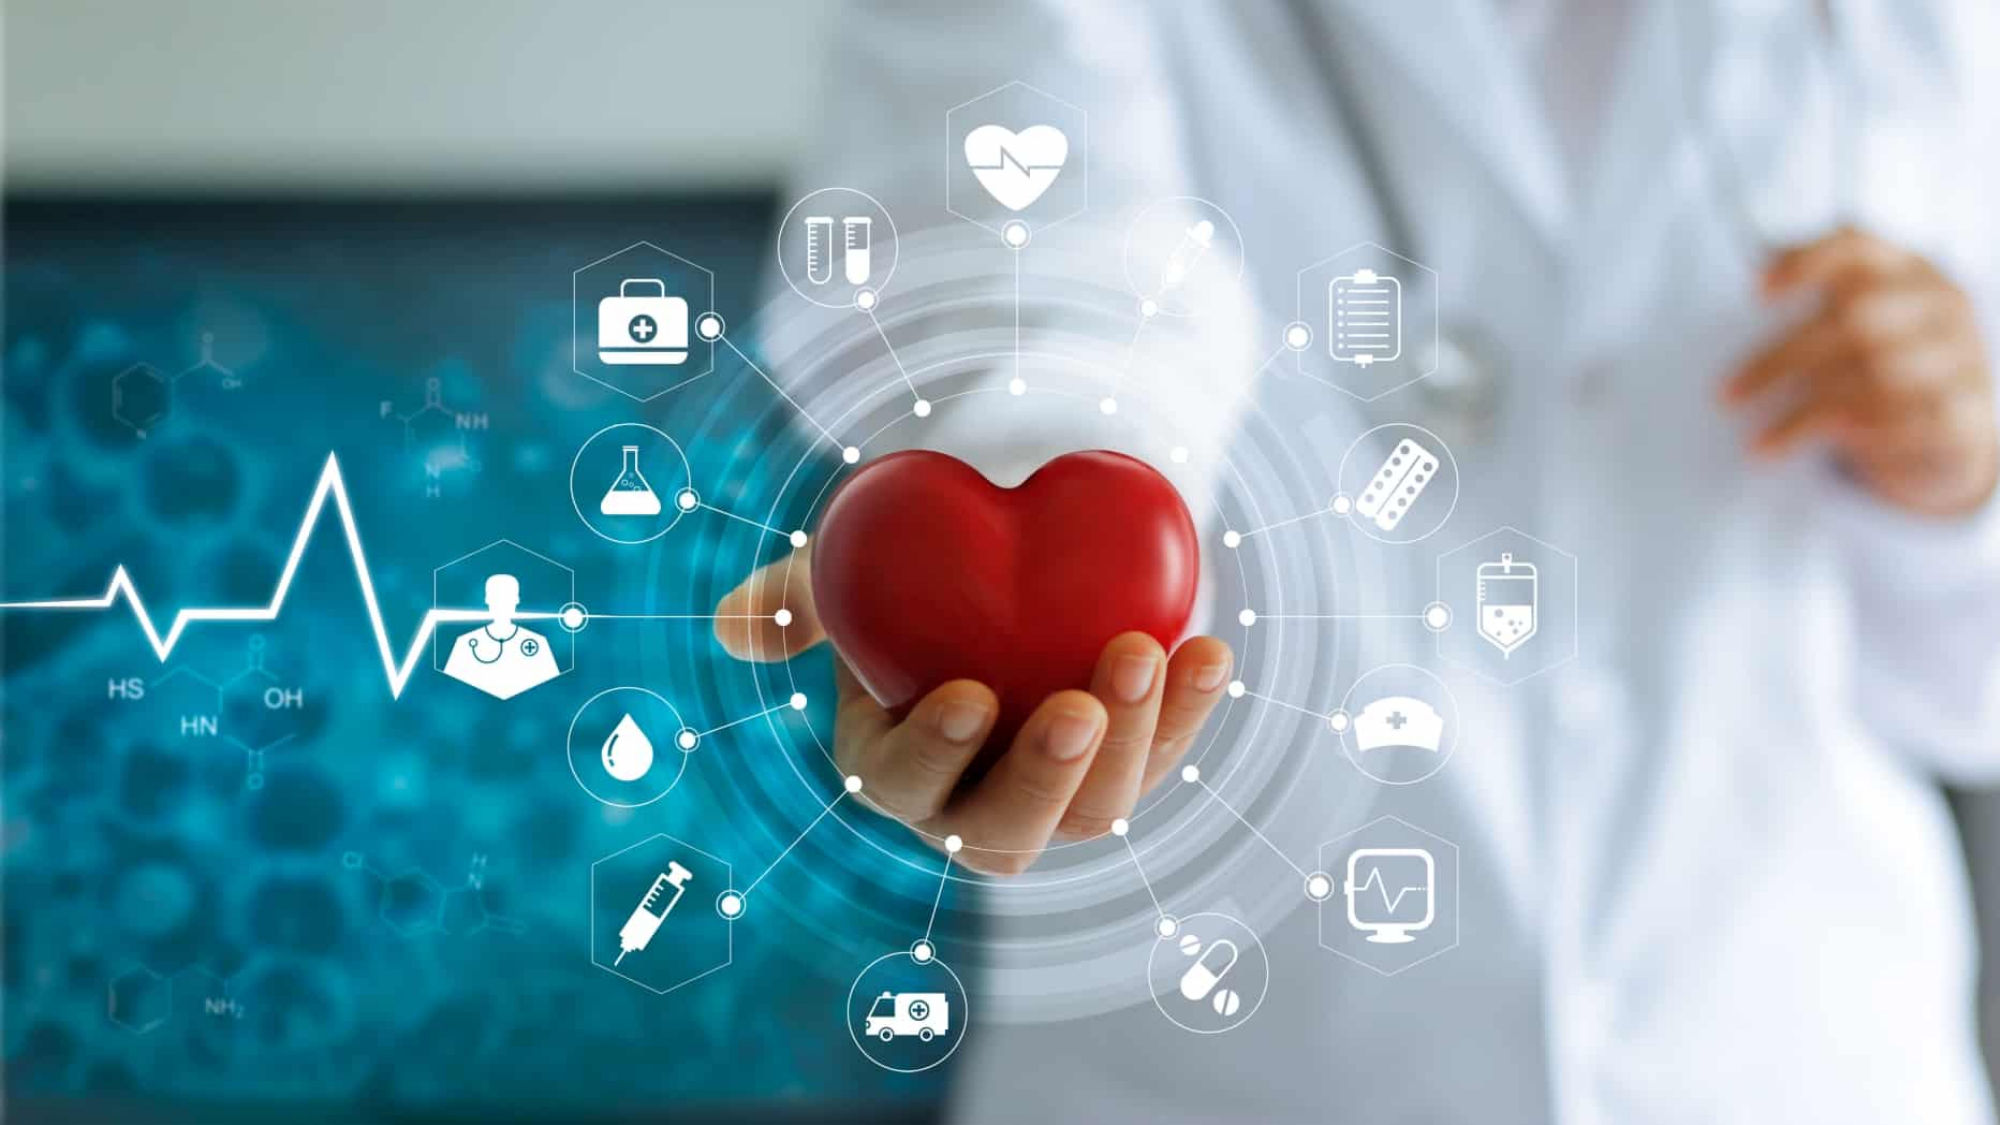

Co za dużo, to nie zdrowo. (Pewne rzeczy są dobre, ale nie w nadmiarze.)
Najlepszym lekarstwem jest odpoczynek. (Czasem trzeba odpocząć, aby później lepiej pracować, wyzdrowieć czy lepiej się poczuć.)
Paluszek i główka to szkolna wymówka. (Zasłanianie się drobnymi dolegliwościami jest sposobem na wymiganie się od obowiązków lub uniknięcie niekorzystnej sytuacji.)
Śmiech to zdrowie. (Czasem lepiej zrezygnować z powagi.)
W zdrowym ciele zdrowy duch. (Jeśli odpowiednio zadbamy o swoje ciało, będzie to skutkować jednocześnie poprawieniem naszego nastroju i samopoczucia.)
Zimna woda zdrowia doda. (W przysłowiu chodzi o hartowanie.)
PRZYSŁOWIA ZWIĄZANE ZE ZDROWIEM